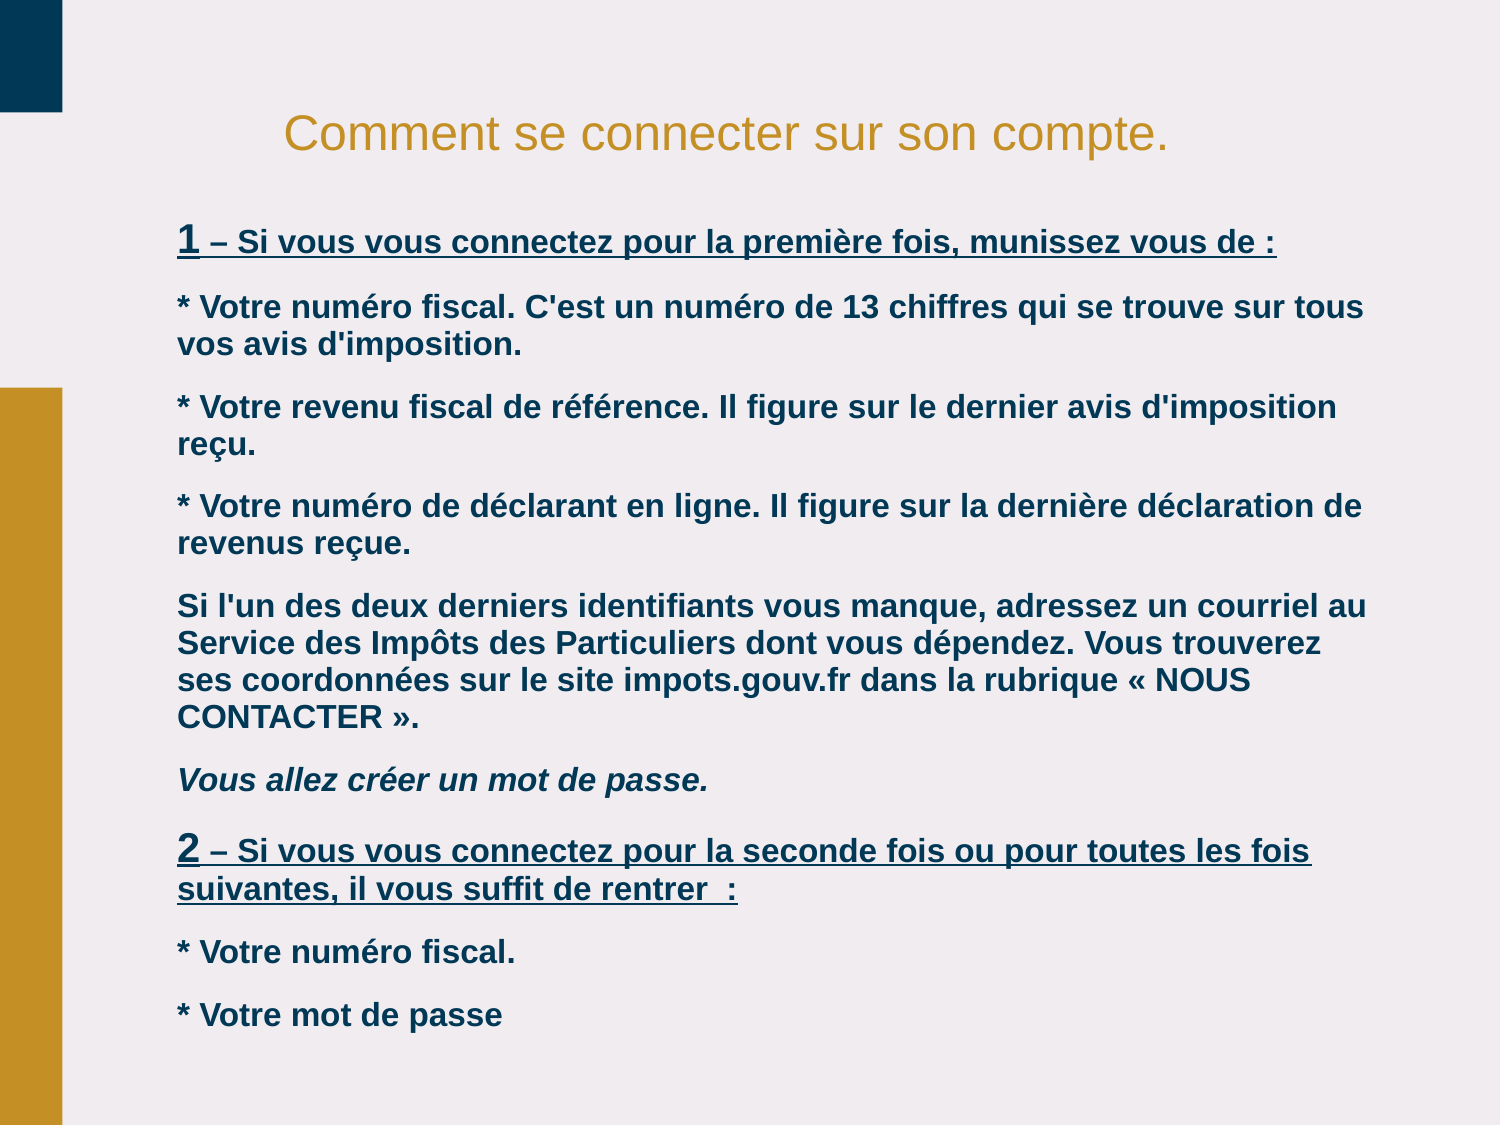

# Comment se connecter sur son compte.
1 – Si vous vous connectez pour la première fois, munissez vous de :
* Votre numéro fiscal. C'est un numéro de 13 chiffres qui se trouve sur tous vos avis d'imposition.
* Votre revenu fiscal de référence. Il figure sur le dernier avis d'imposition reçu.
* Votre numéro de déclarant en ligne. Il figure sur la dernière déclaration de revenus reçue.
Si l'un des deux derniers identifiants vous manque, adressez un courriel au Service des Impôts des Particuliers dont vous dépendez. Vous trouverez ses coordonnées sur le site impots.gouv.fr dans la rubrique « NOUS CONTACTER ».
Vous allez créer un mot de passe.
2 – Si vous vous connectez pour la seconde fois ou pour toutes les fois suivantes, il vous suffit de rentrer :
* Votre numéro fiscal.
* Votre mot de passe